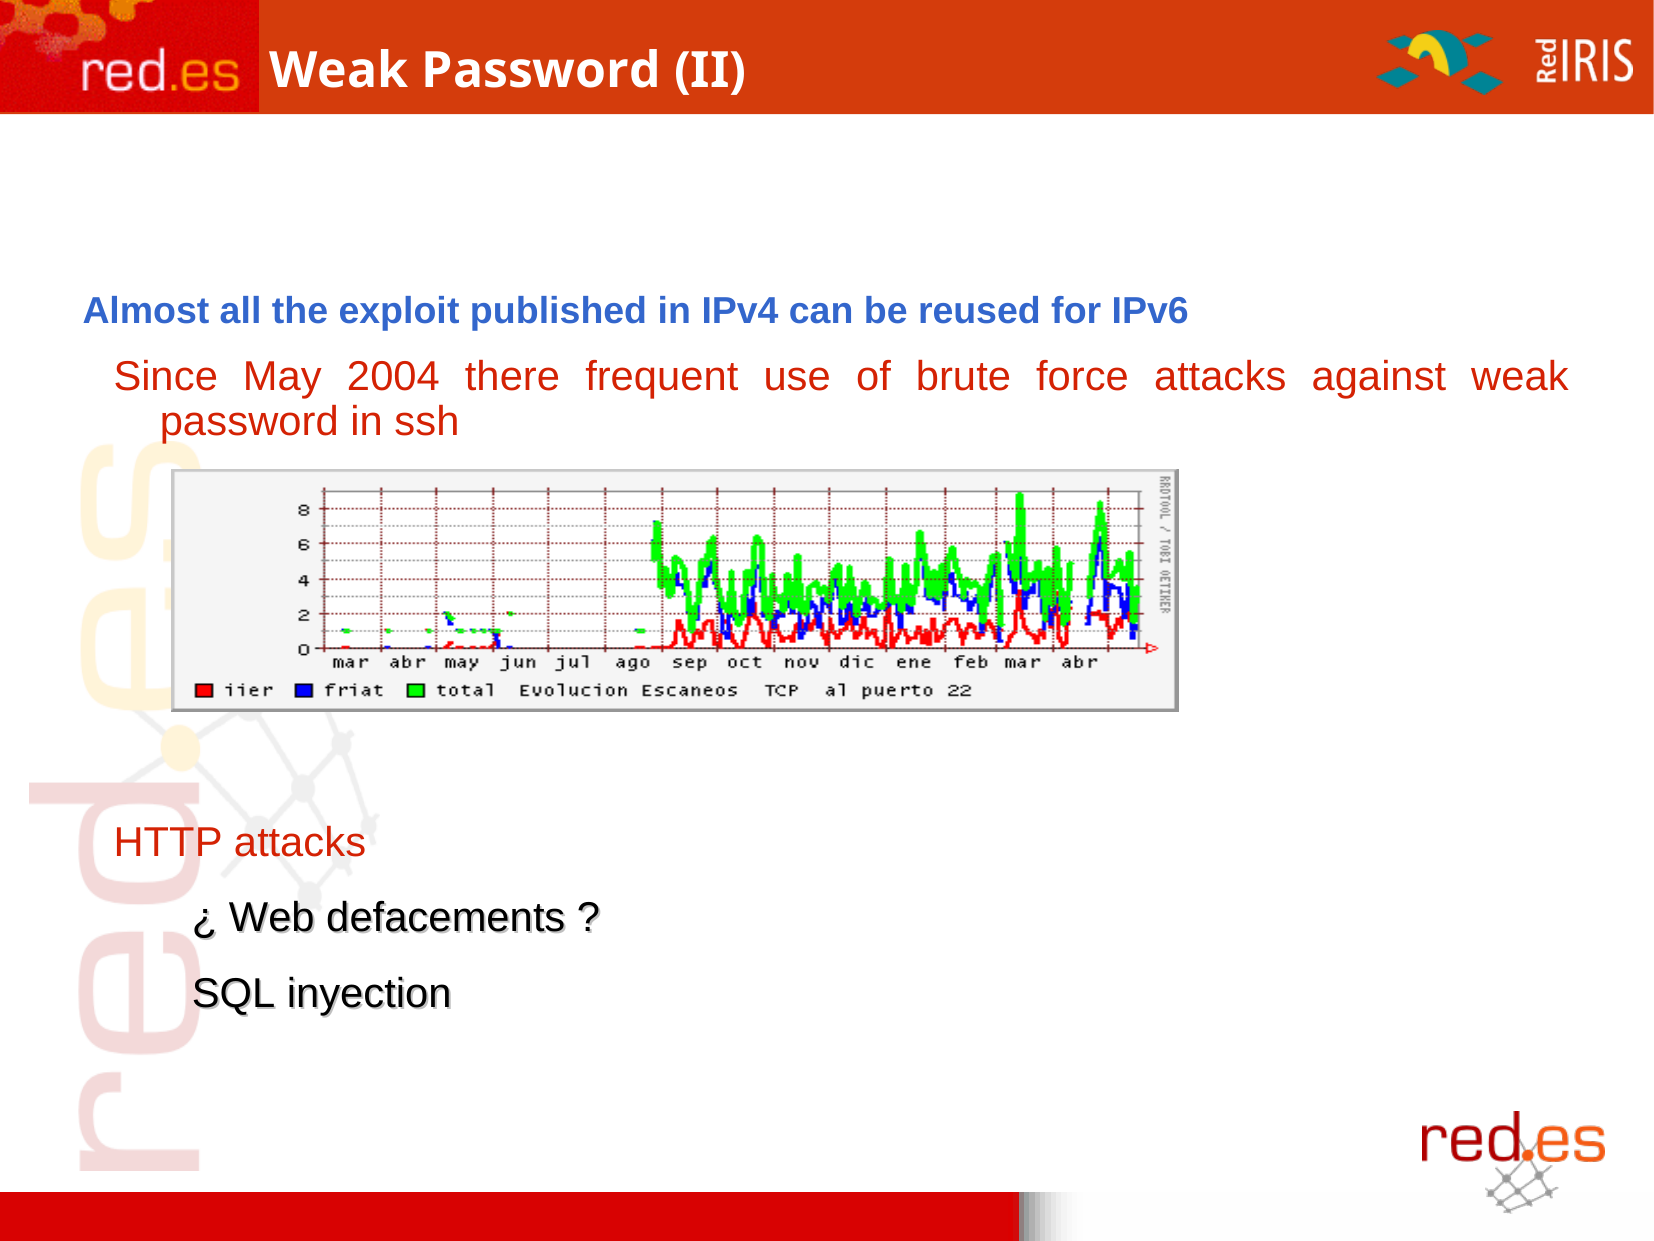

# Weak Password (II)
Almost all the exploit published in IPv4 can be reused for IPv6
Since May 2004 there frequent use of brute force attacks against weak password in ssh
HTTP attacks
¿ Web defacements ?
SQL inyection